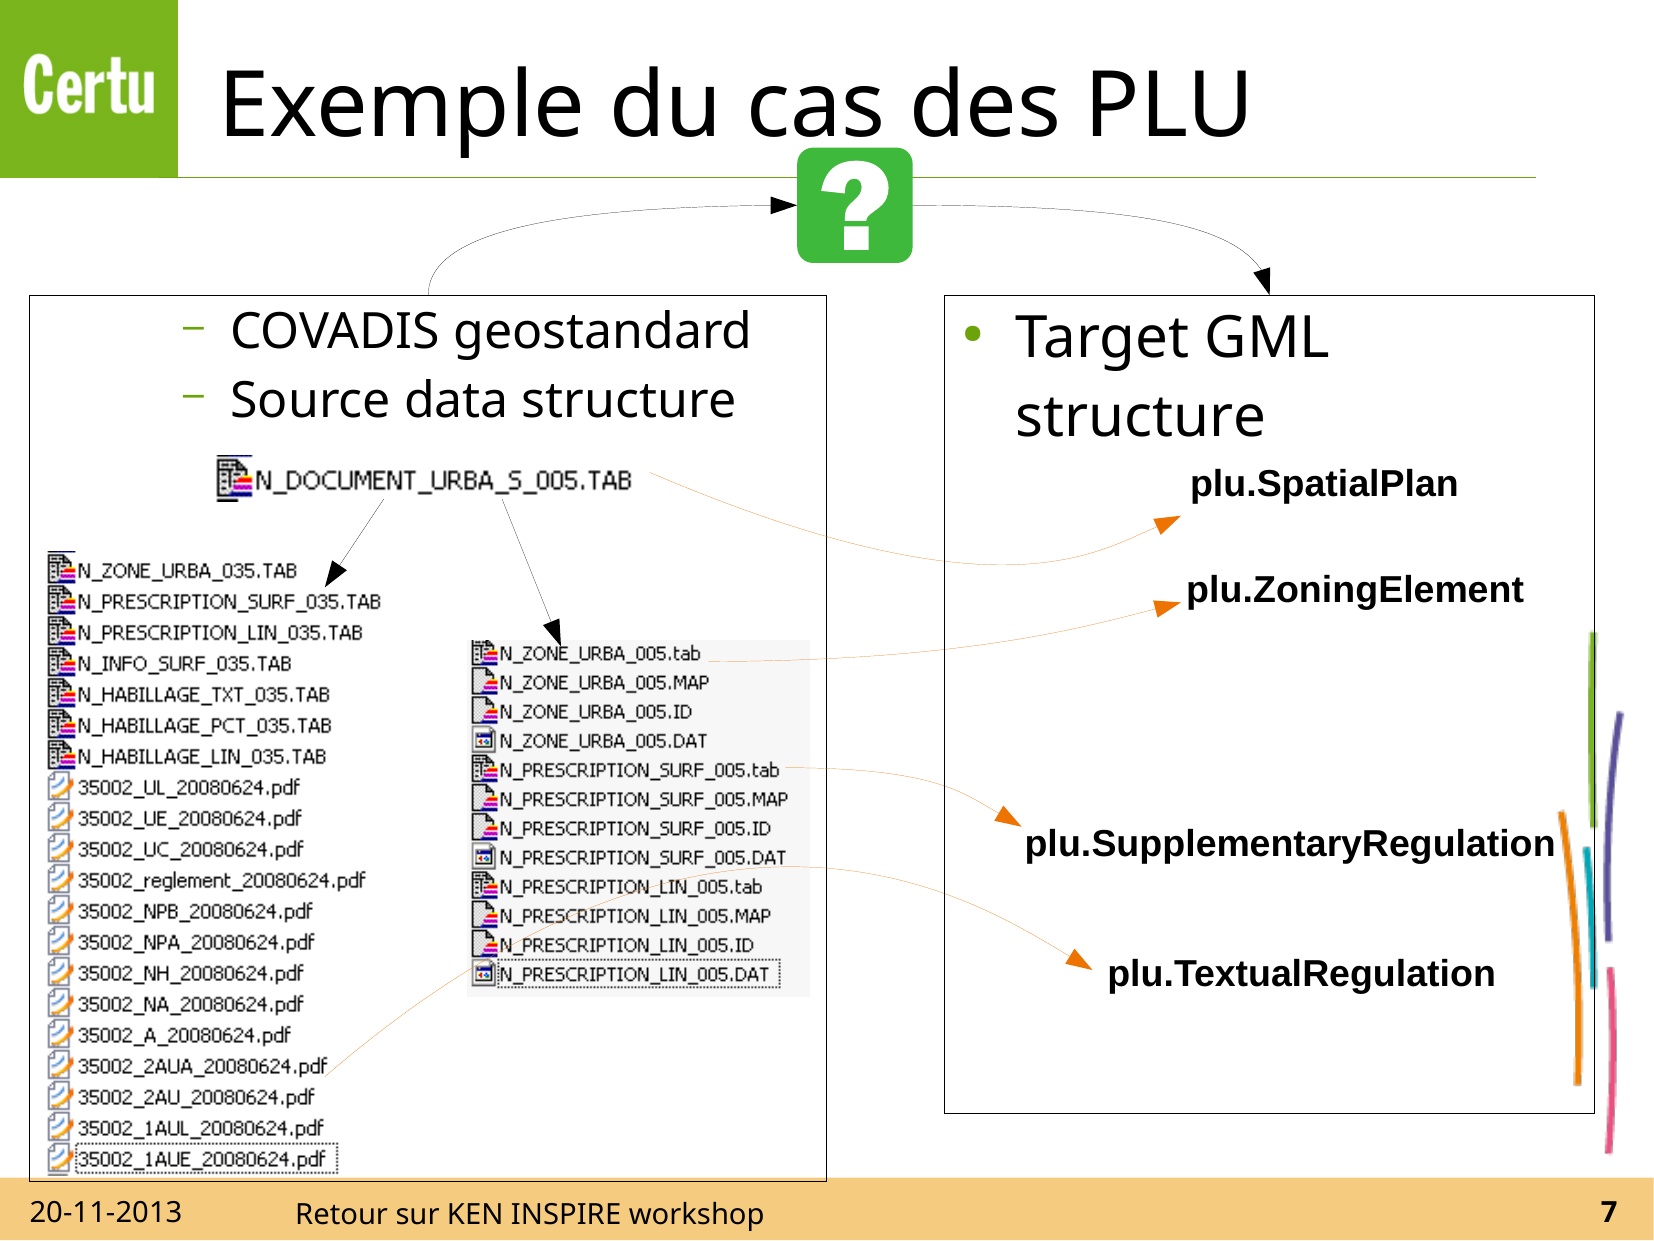

# Exemple du cas des PLU
COVADIS geostandard
Source data structure
Target GML structure
plu.SpatialPlan
plu.ZoningElement
plu.SupplementaryRegulation
plu.TextualRegulation
20-11-2013
7
Retour sur KEN INSPIRE workshop